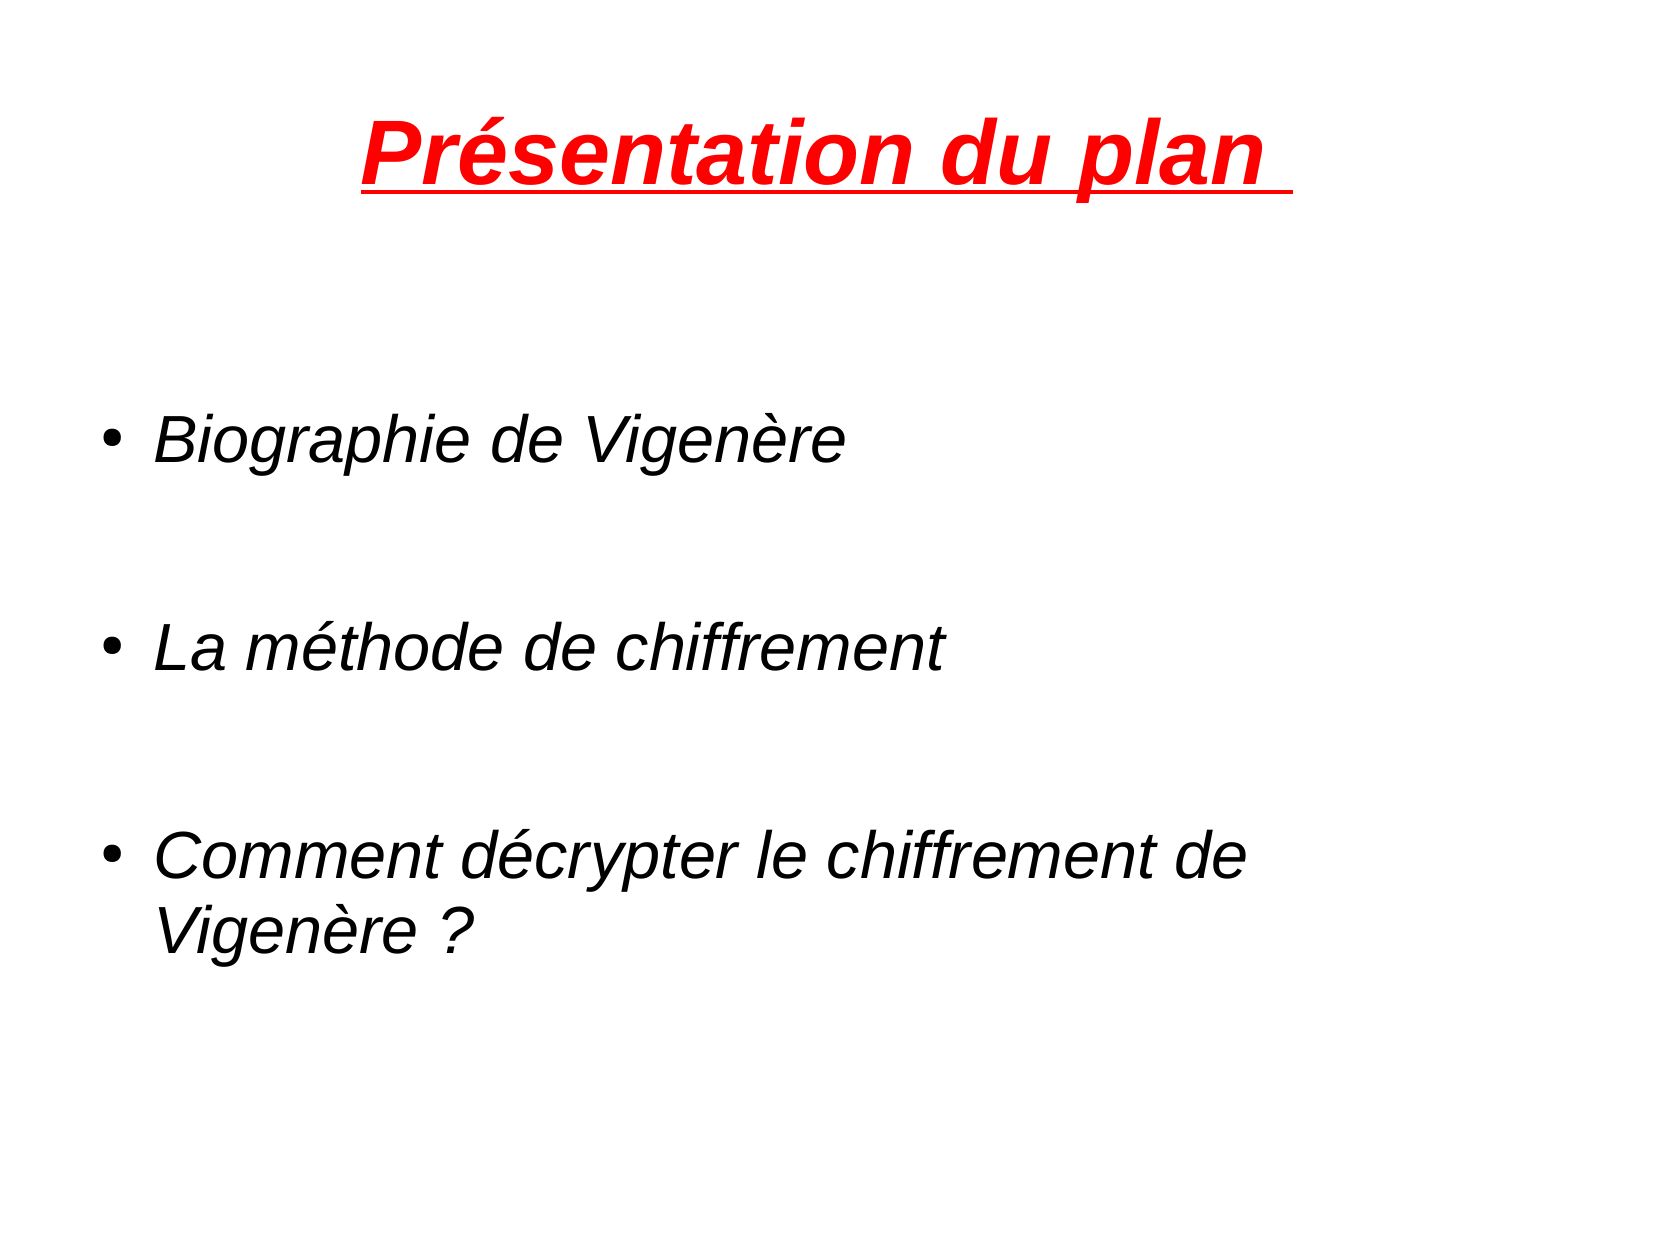

# Présentation du plan
Biographie de Vigenère
La méthode de chiffrement
Comment décrypter le chiffrement de Vigenère ?